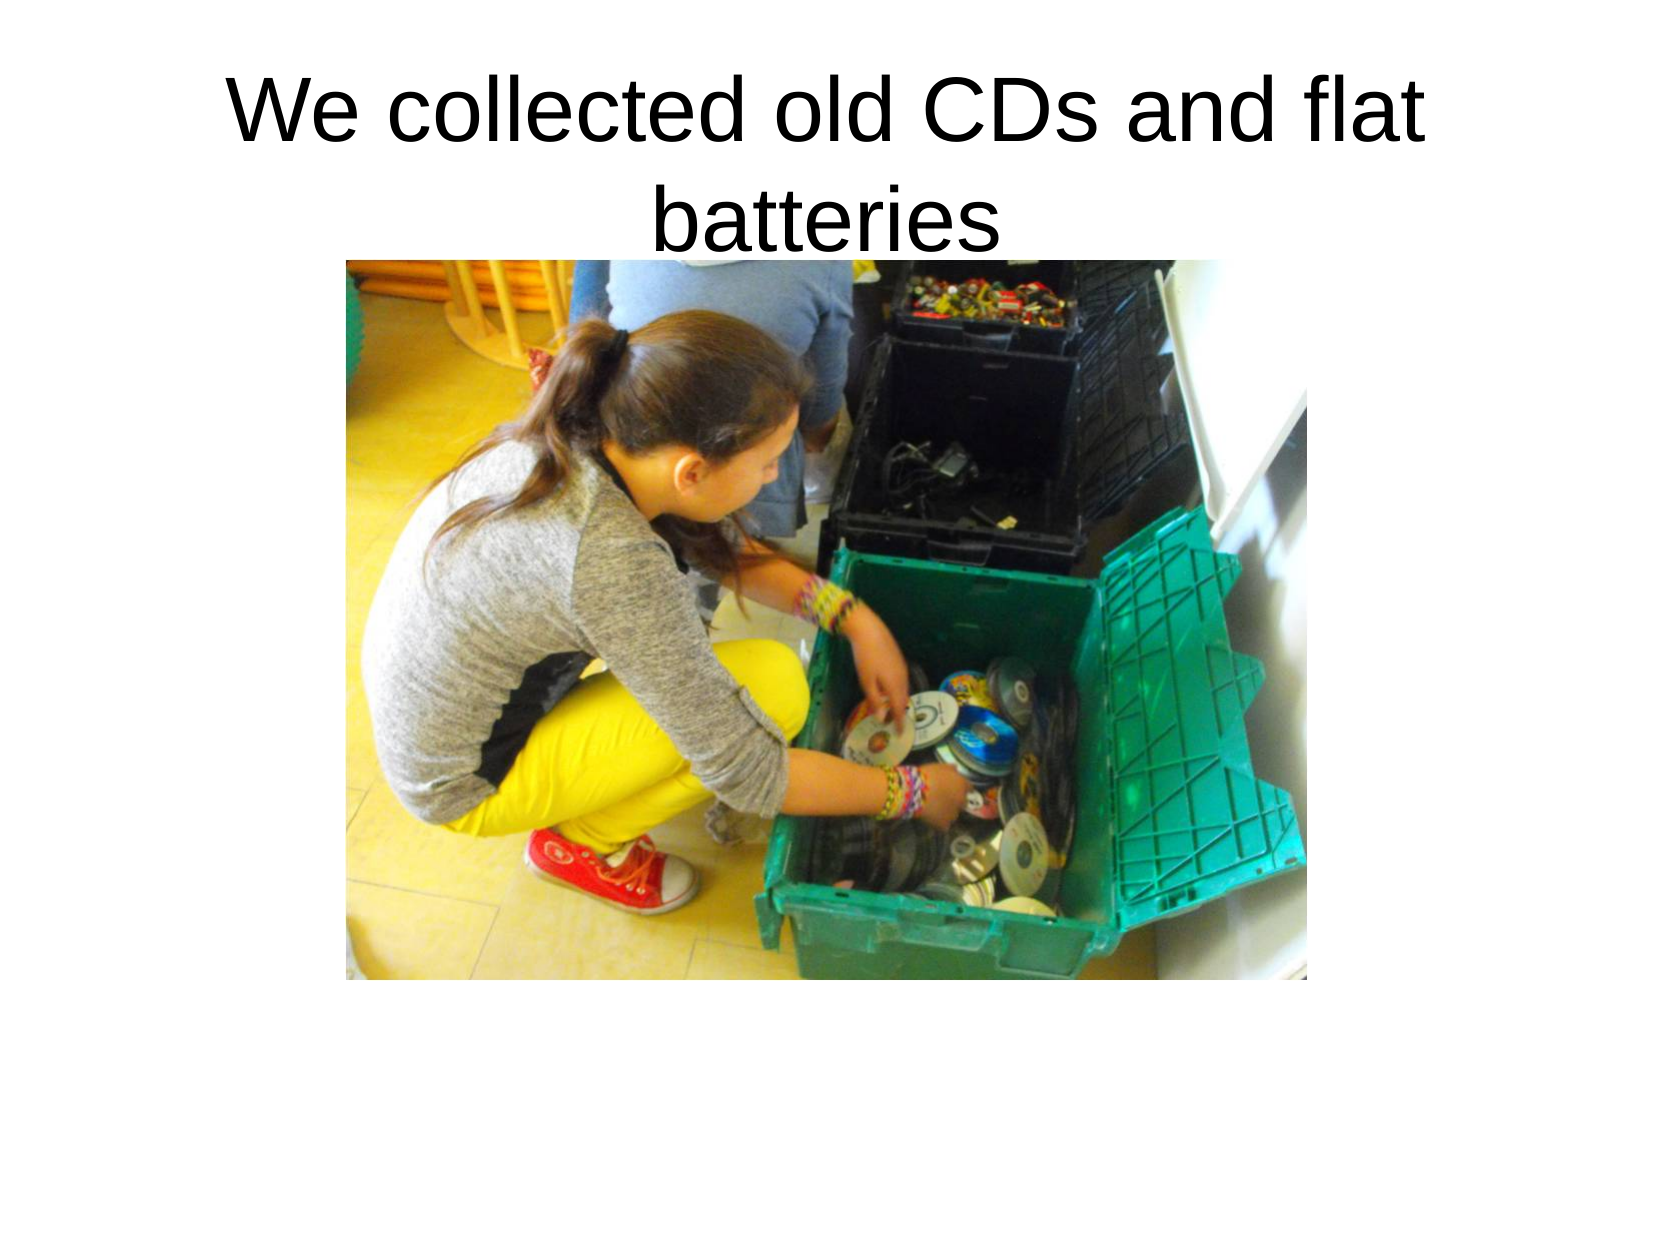

# We collected old CDs and flat batteries